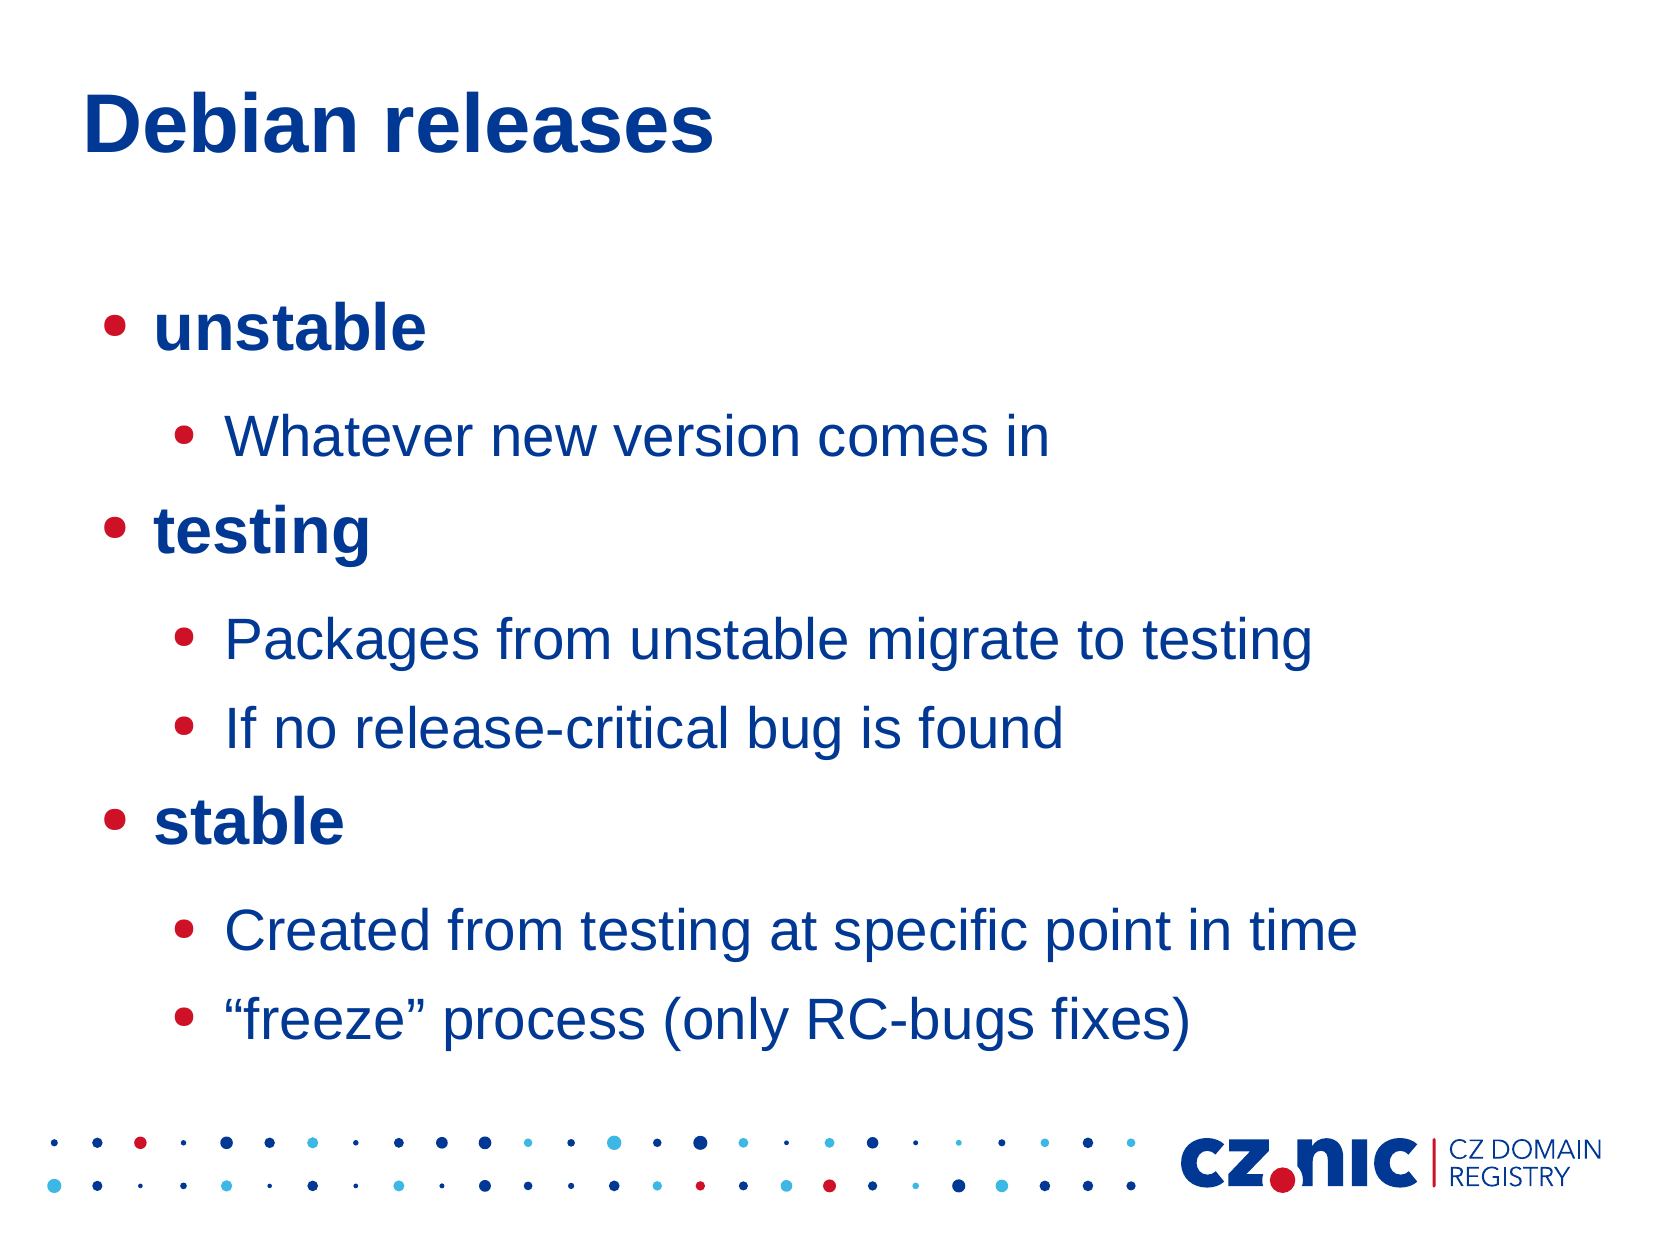

# Debian releases
unstable
Whatever new version comes in
testing
Packages from unstable migrate to testing
If no release-critical bug is found
stable
Created from testing at specific point in time
“freeze” process (only RC-bugs fixes)